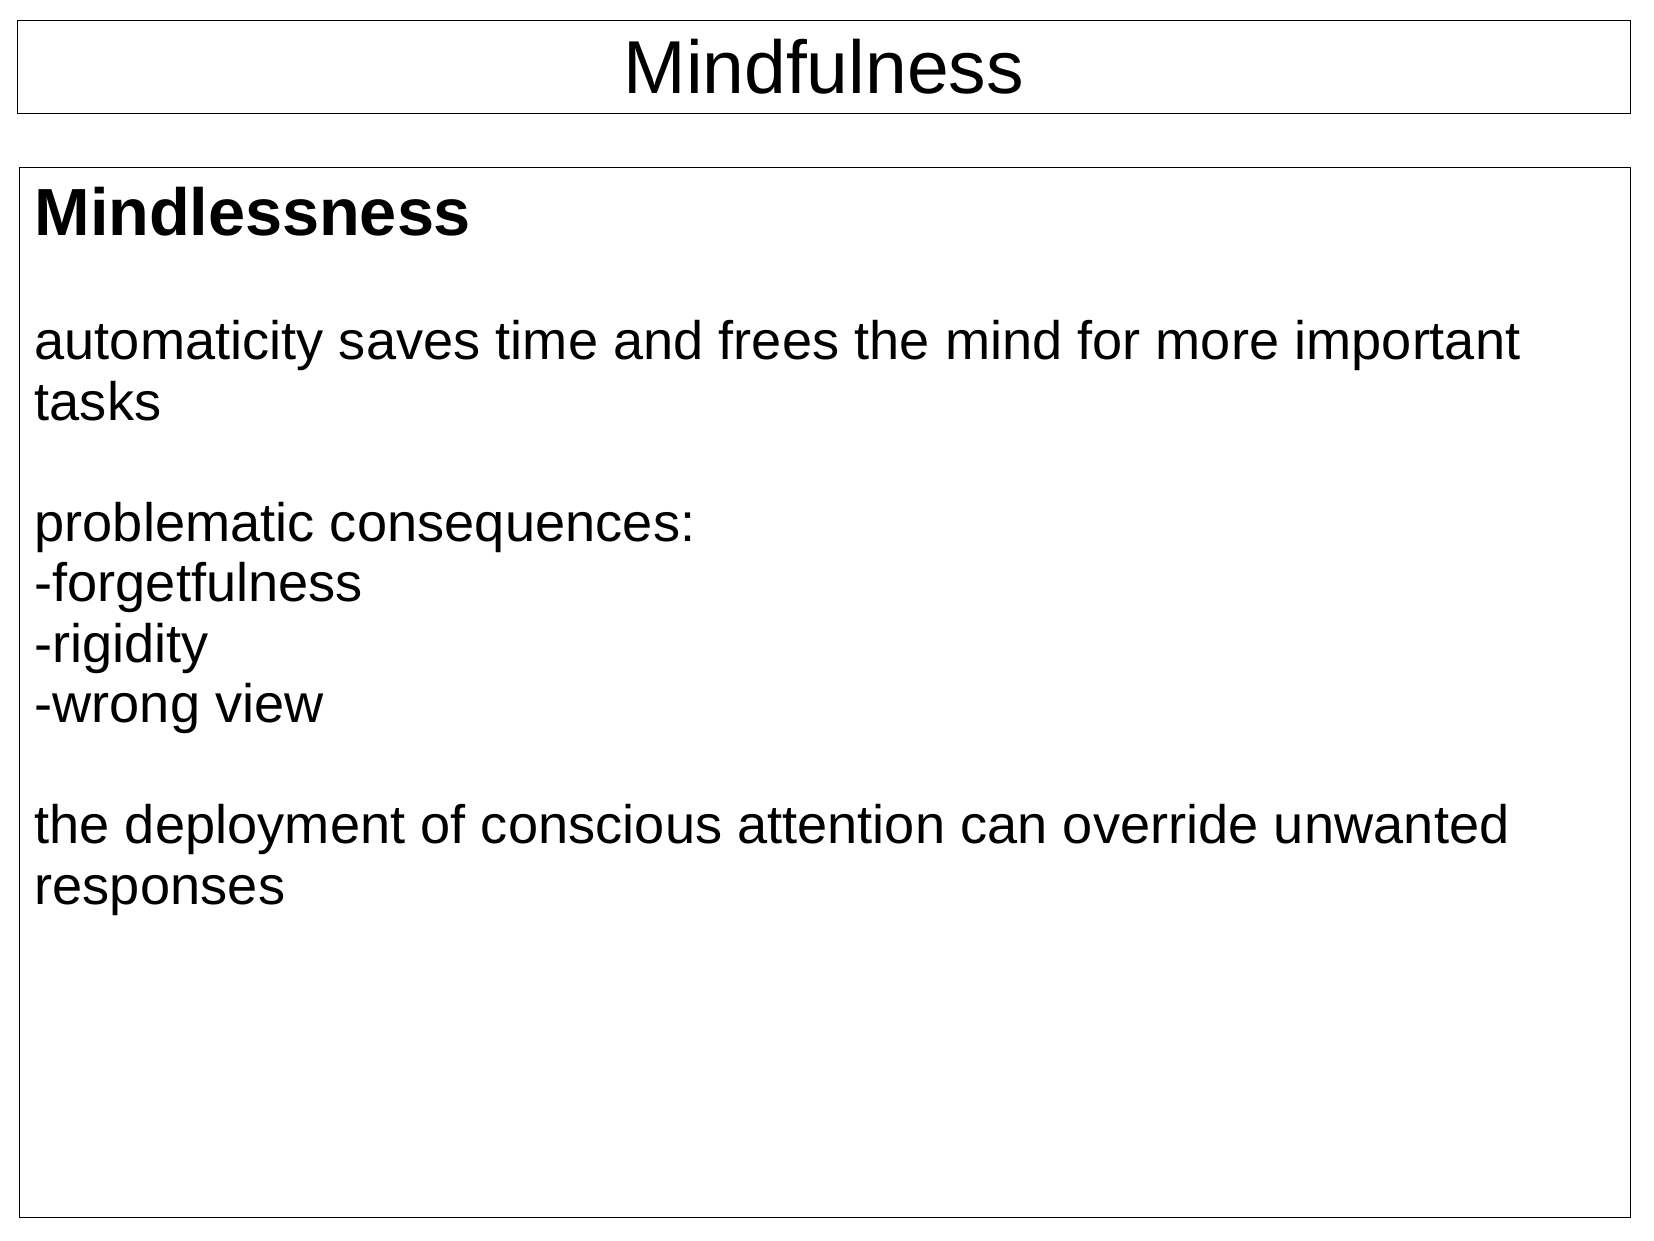

# Mindfulness
Mindlessness
automaticity saves time and frees the mind for more important tasks
problematic consequences:
-forgetfulness
-rigidity
-wrong view
the deployment of conscious attention can override unwanted responses